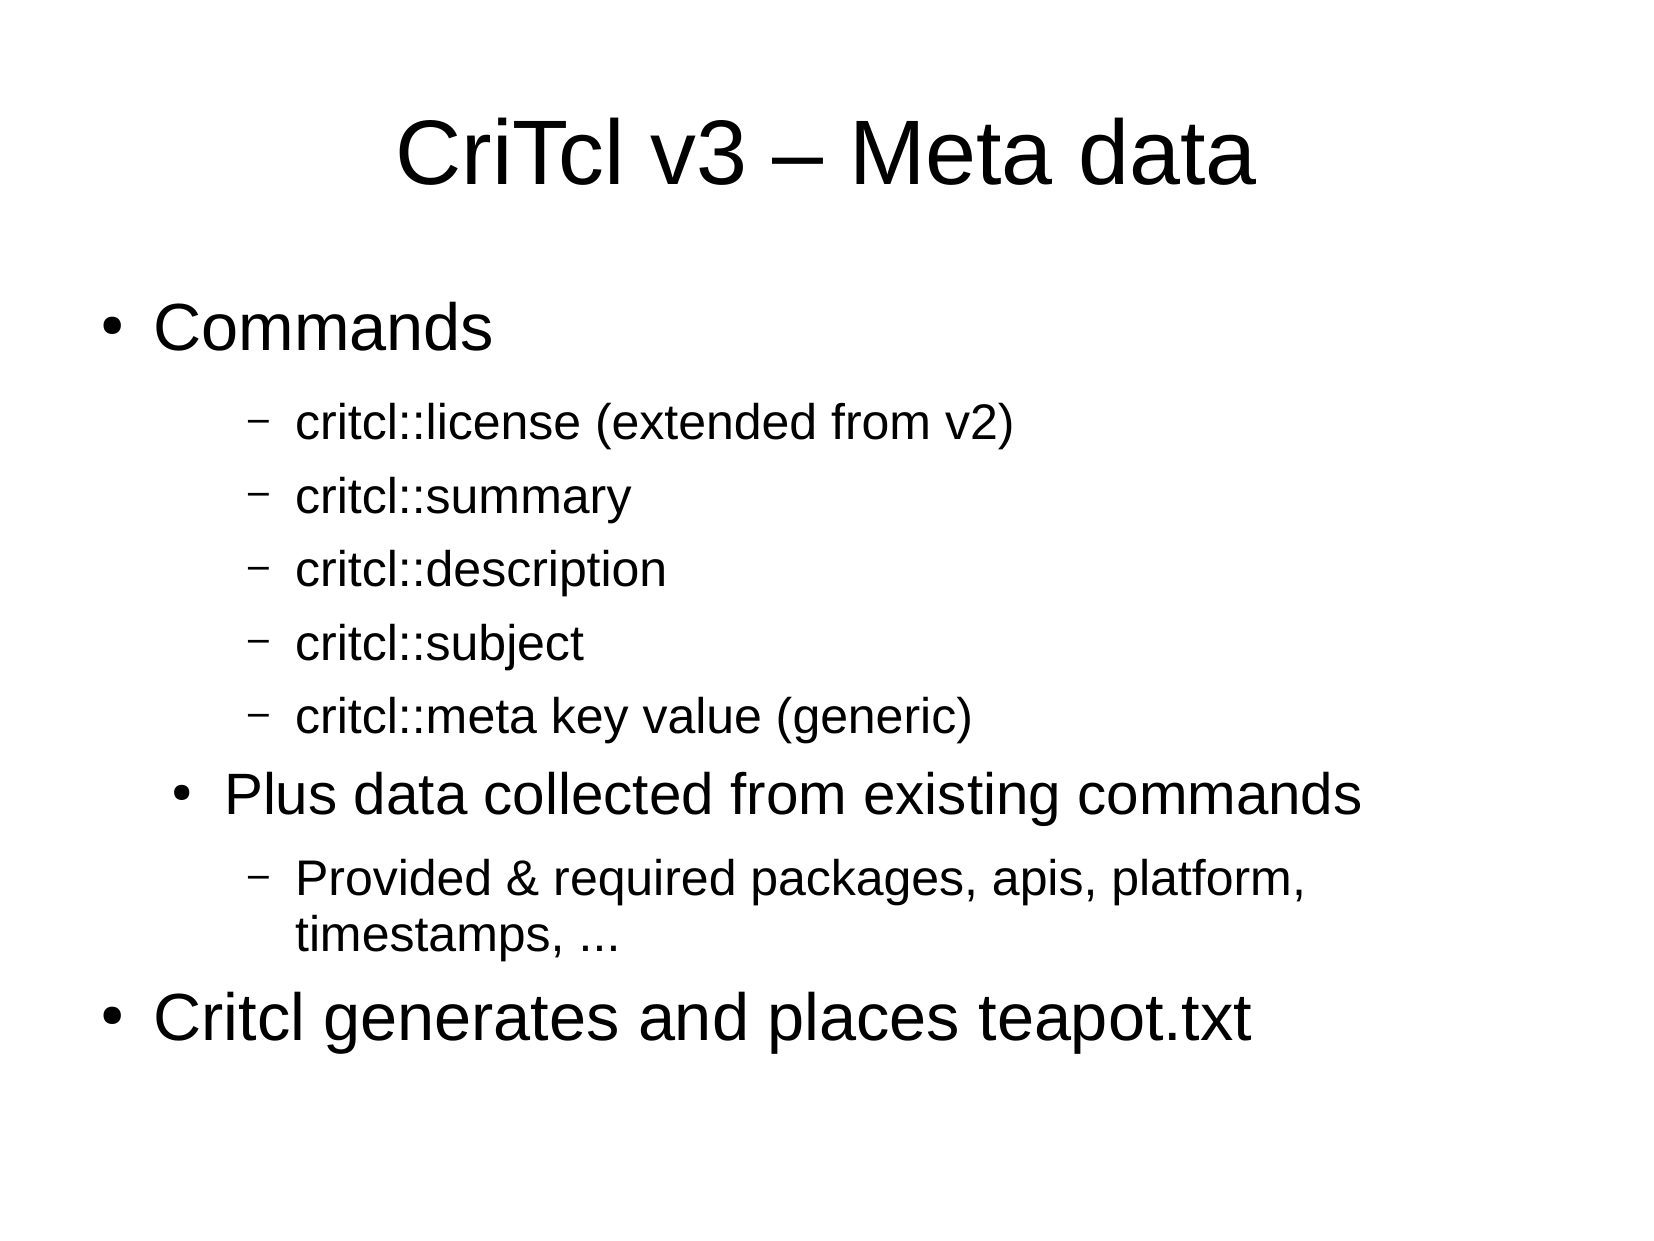

# CriTcl v3 – Meta data
Commands
critcl::license (extended from v2)
critcl::summary
critcl::description
critcl::subject
critcl::meta key value (generic)
Plus data collected from existing commands
Provided & required packages, apis, platform, timestamps, ...
Critcl generates and places teapot.txt